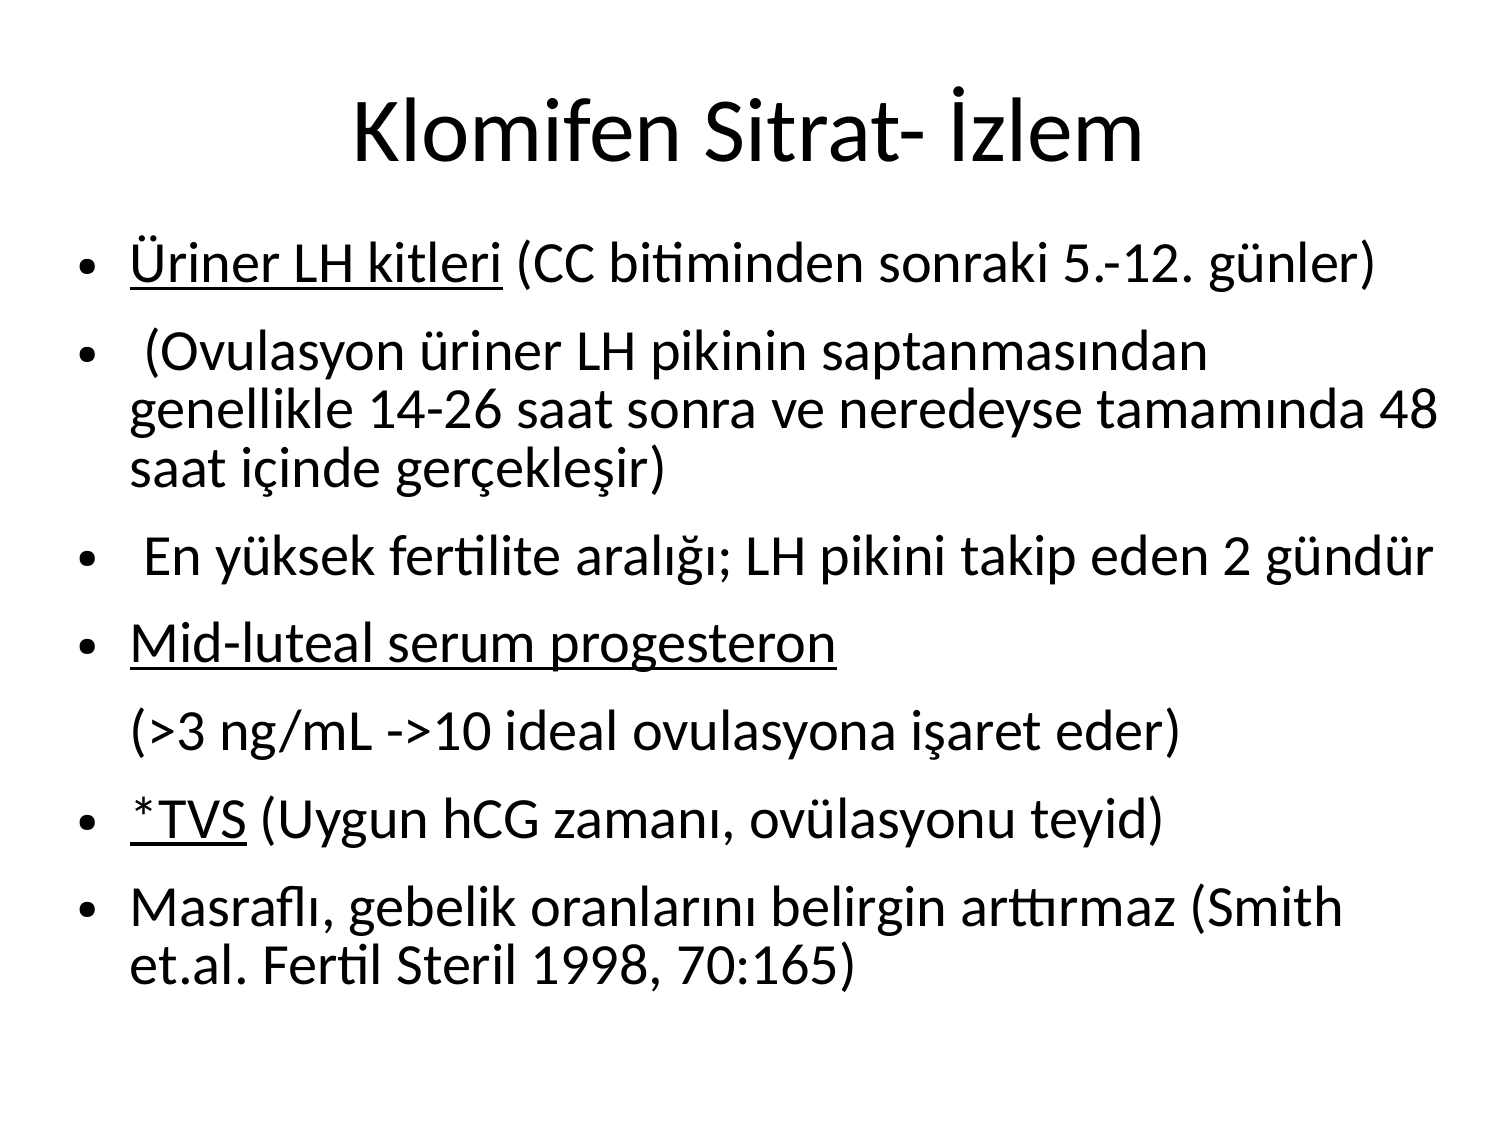

# Klomifen Sitrat- İzlem
Üriner LH kitleri (CC bitiminden sonraki 5.-12. günler)
 (Ovulasyon üriner LH pikinin saptanmasından genellikle 14-26 saat sonra ve neredeyse tamamında 48 saat içinde gerçekleşir)
 En yüksek fertilite aralığı; LH pikini takip eden 2 gündür
Mid-luteal serum progesteron
(>3 ng/mL ->10 ideal ovulasyona işaret eder)
*TVS (Uygun hCG zamanı, ovülasyonu teyid)
Masraflı, gebelik oranlarını belirgin arttırmaz (Smith et.al. Fertil Steril 1998, 70:165)